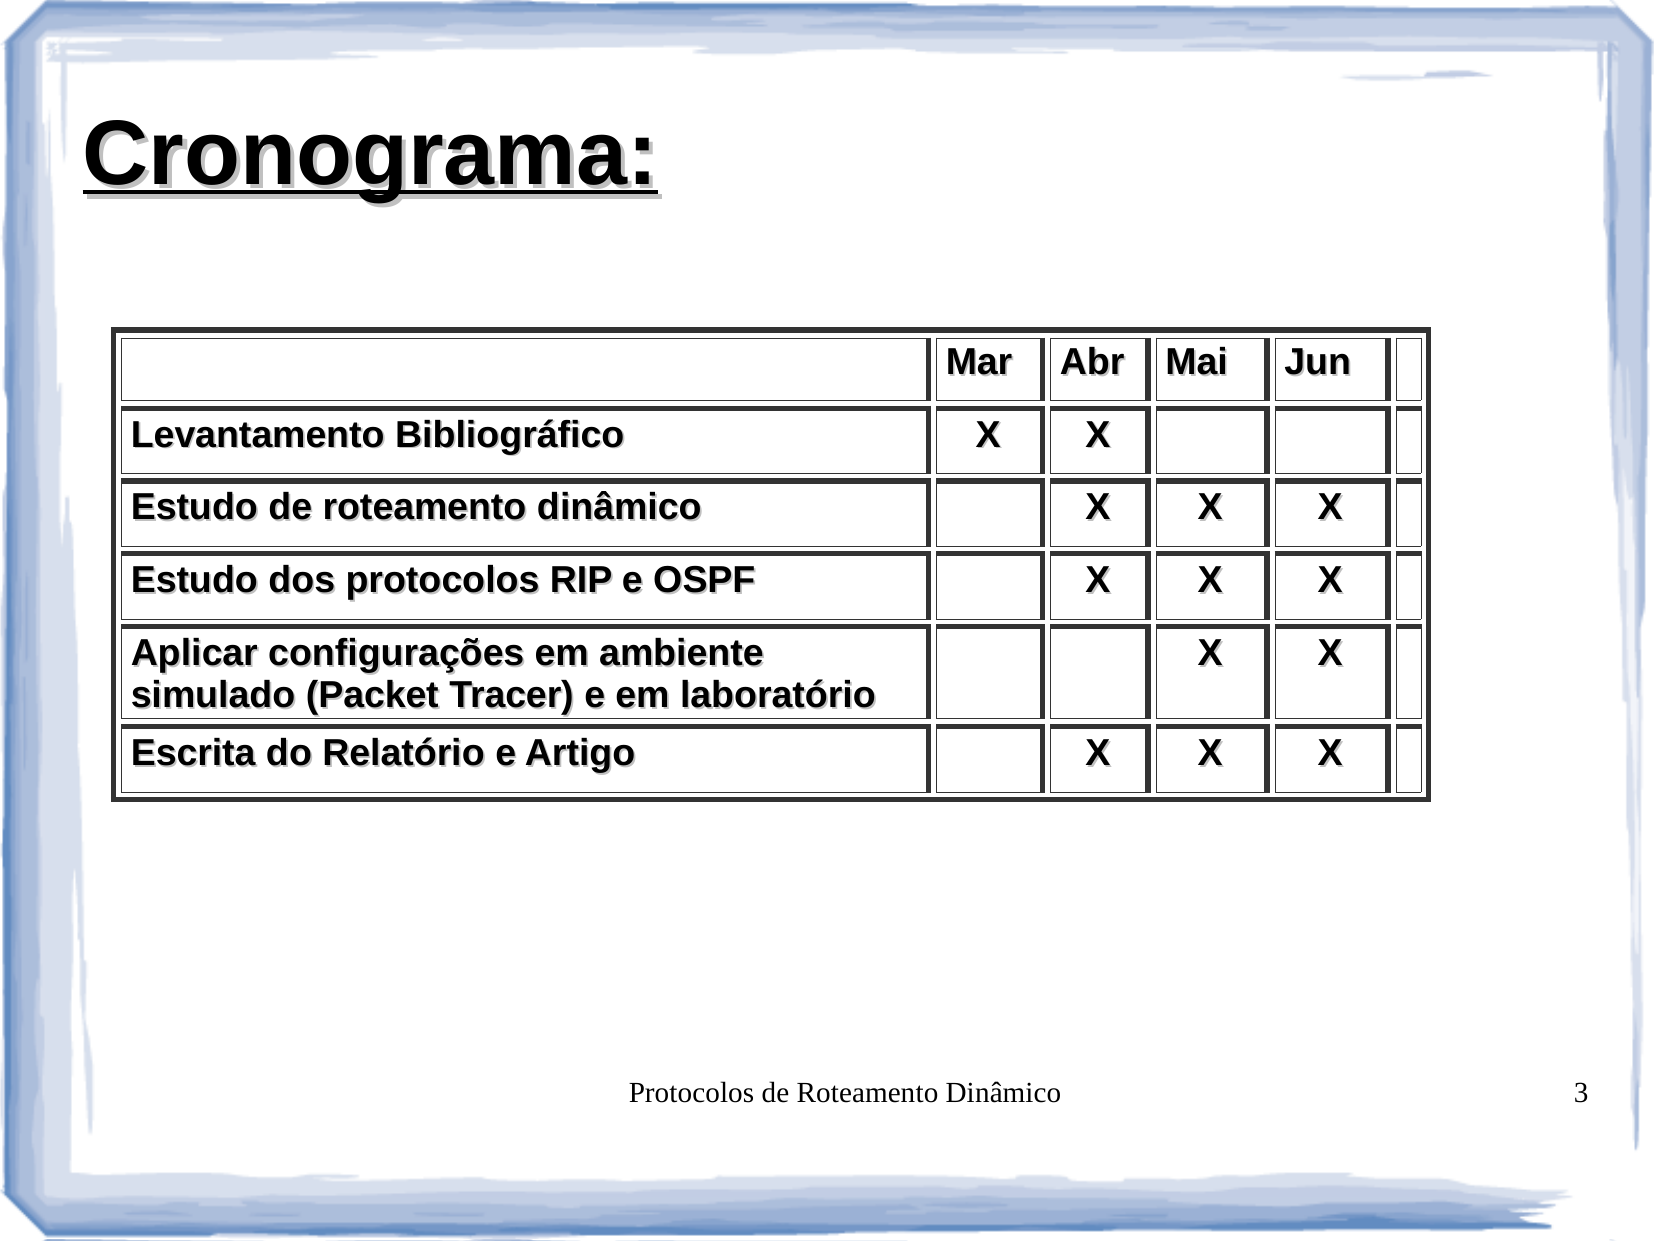

# Cronograma:
| | Mar | Abr | Mai | Jun | |
| --- | --- | --- | --- | --- | --- |
| Levantamento Bibliográfico | X | X | | | |
| Estudo de roteamento dinâmico | | X | X | X | |
| Estudo dos protocolos RIP e OSPF | | X | X | X | |
| Aplicar configurações em ambiente simulado (Packet Tracer) e em laboratório | | | X | X | |
| Escrita do Relatório e Artigo | | X | X | X | |
Protocolos de Roteamento Dinâmico
3